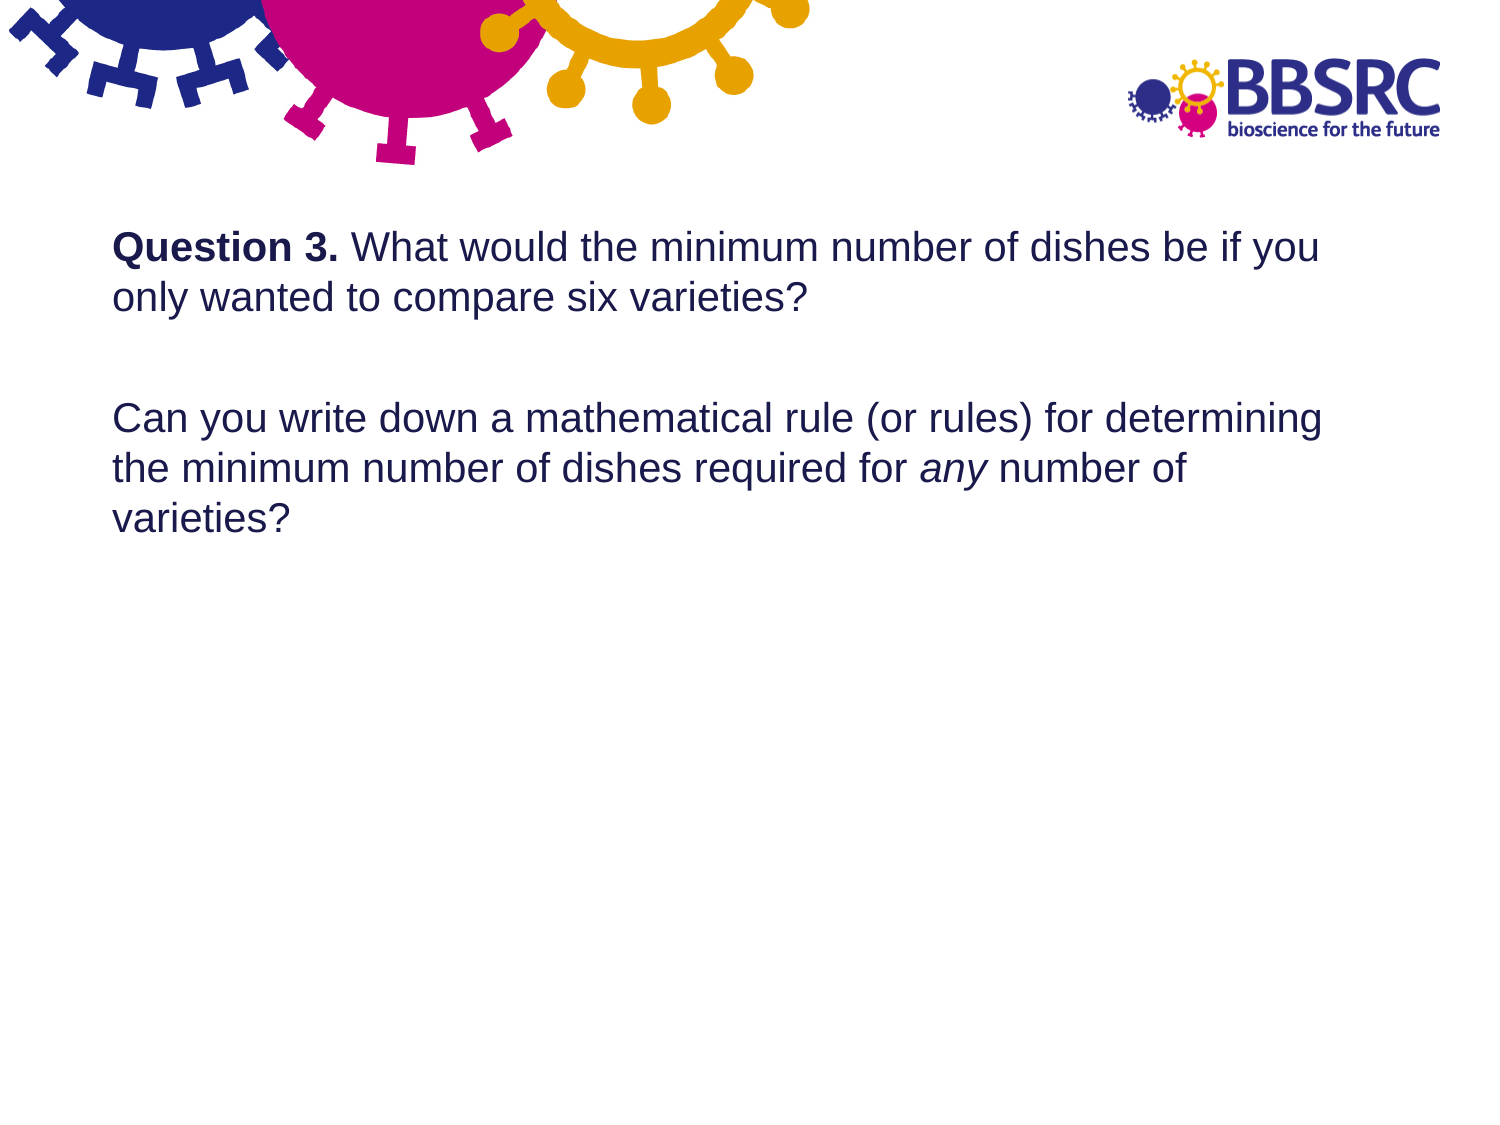

# Question 3. What would the minimum number of dishes be if you only wanted to compare six varieties?
Can you write down a mathematical rule (or rules) for determining the minimum number of dishes required for any number of varieties?